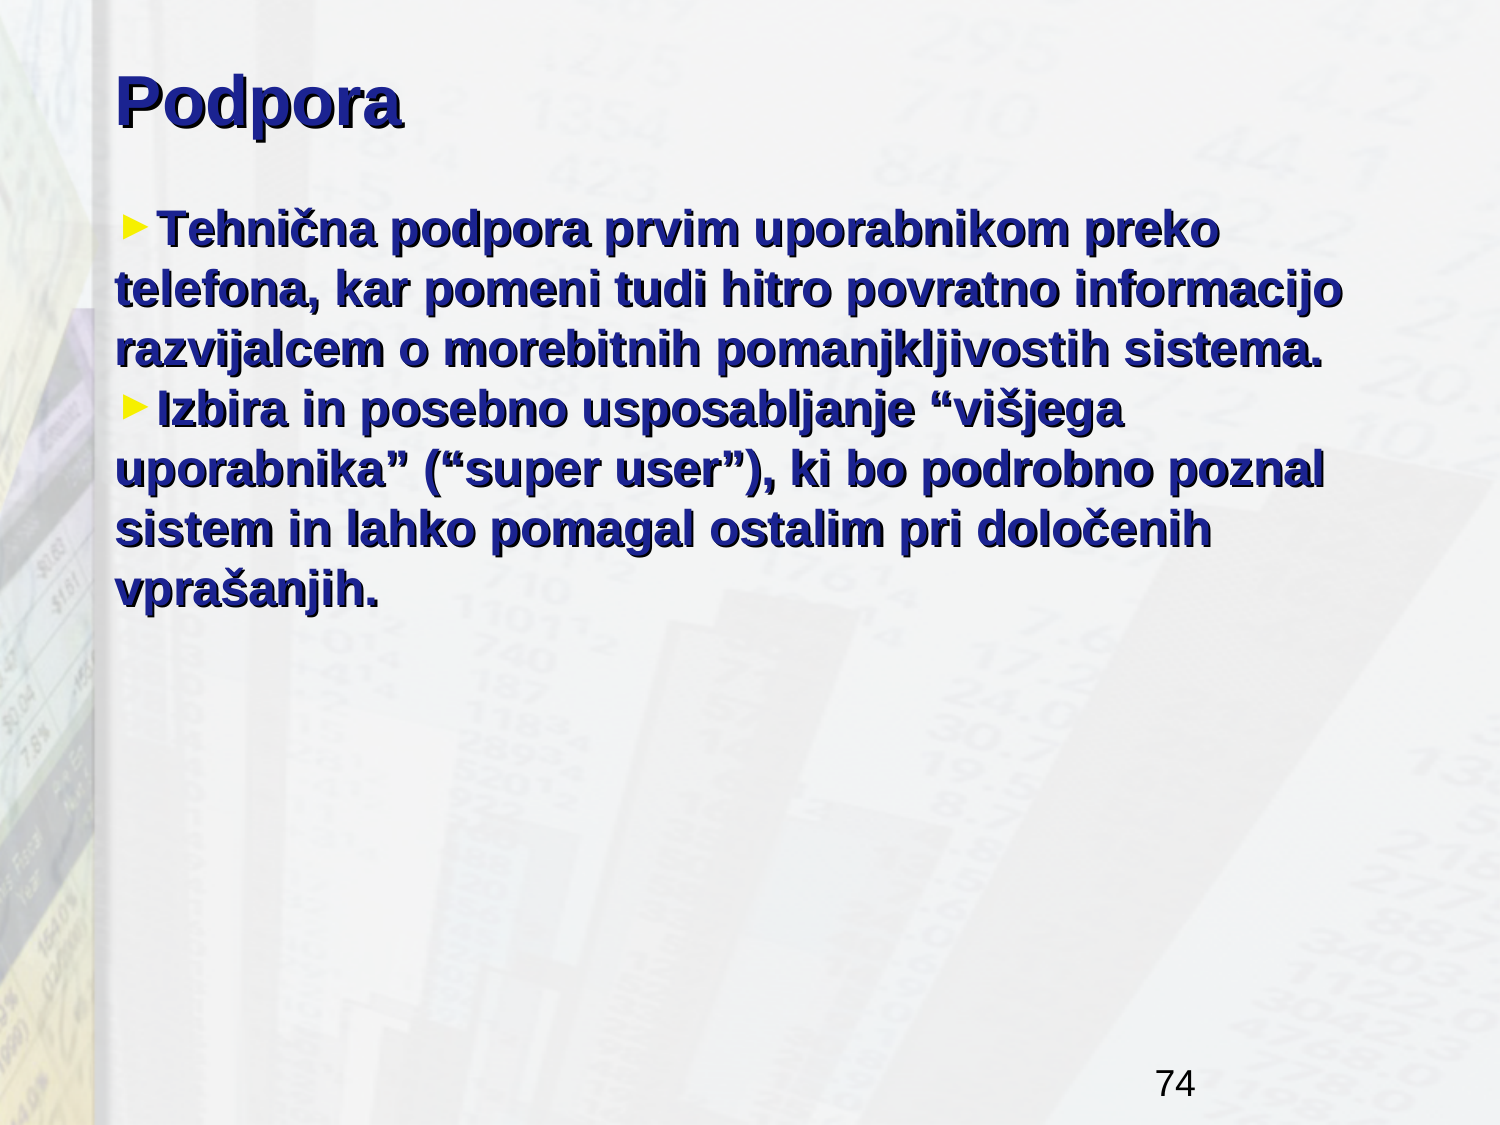

# Podpora
Tehnična podpora prvim uporabnikom preko telefona, kar pomeni tudi hitro povratno informacijo razvijalcem o morebitnih pomanjkljivostih sistema.
Izbira in posebno usposabljanje “višjega uporabnika” (“super user”), ki bo podrobno poznal sistem in lahko pomagal ostalim pri določenih vprašanjih.
74